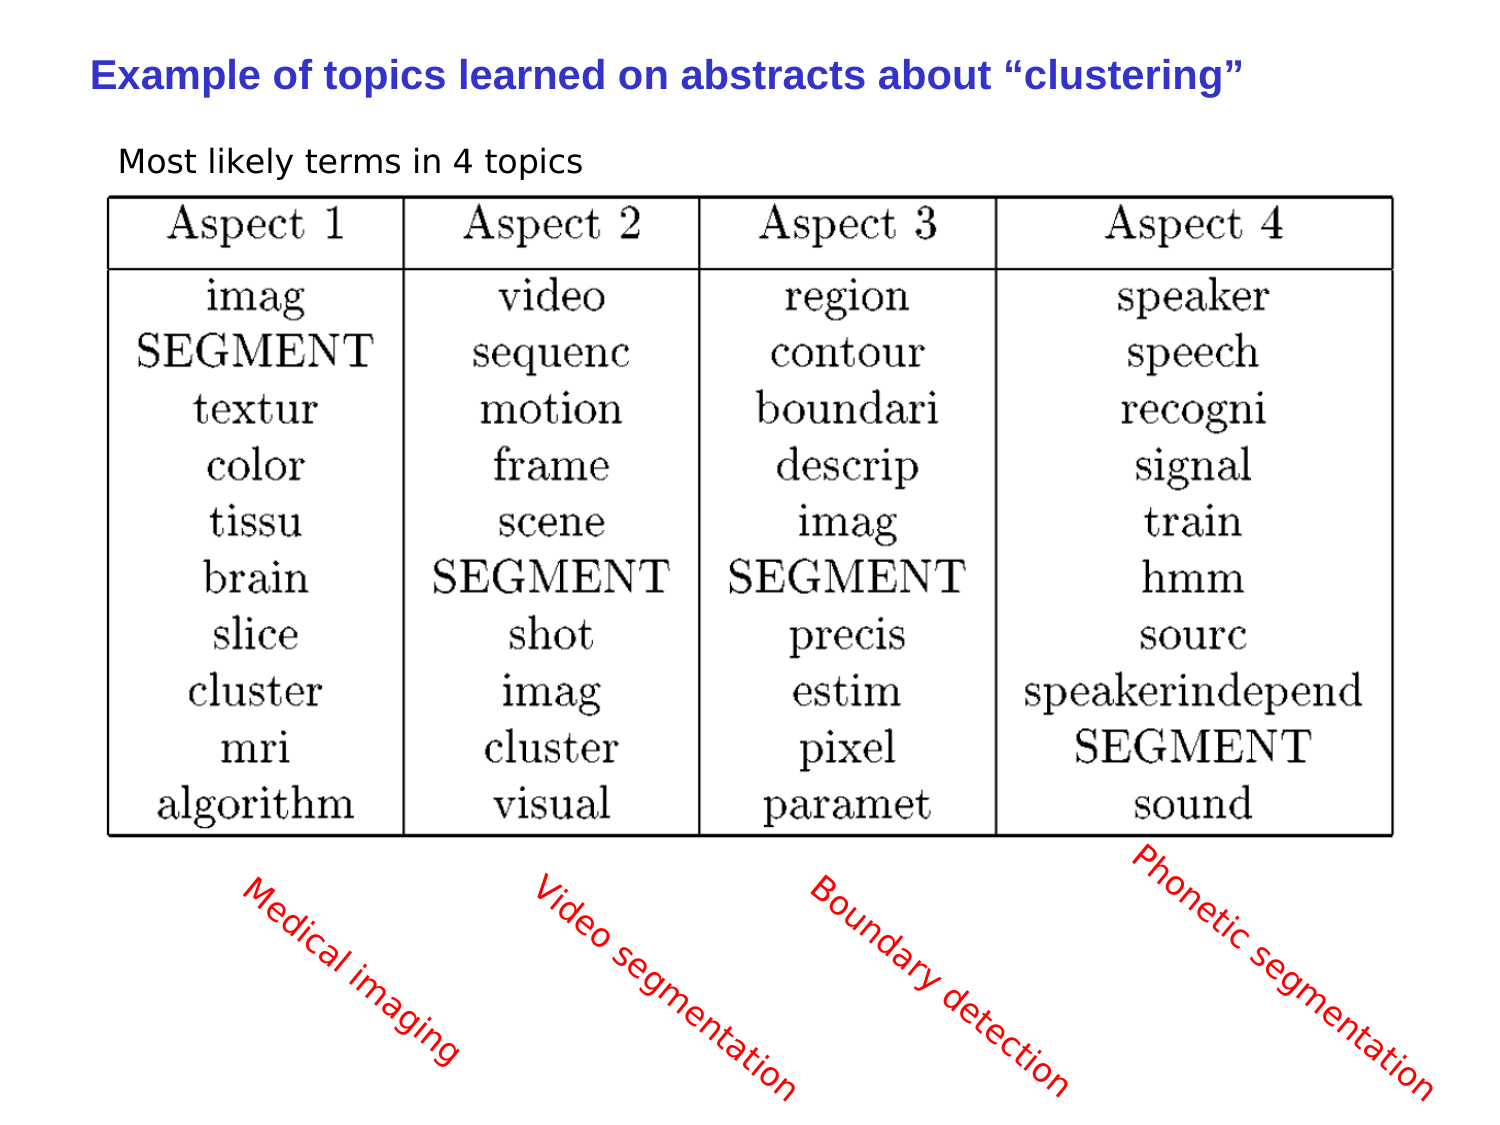

# Example of topics learned on abstracts about “clustering”
Most likely terms in 4 topics
Medical imaging
Phonetic segmentation
Boundary detection
Video segmentation